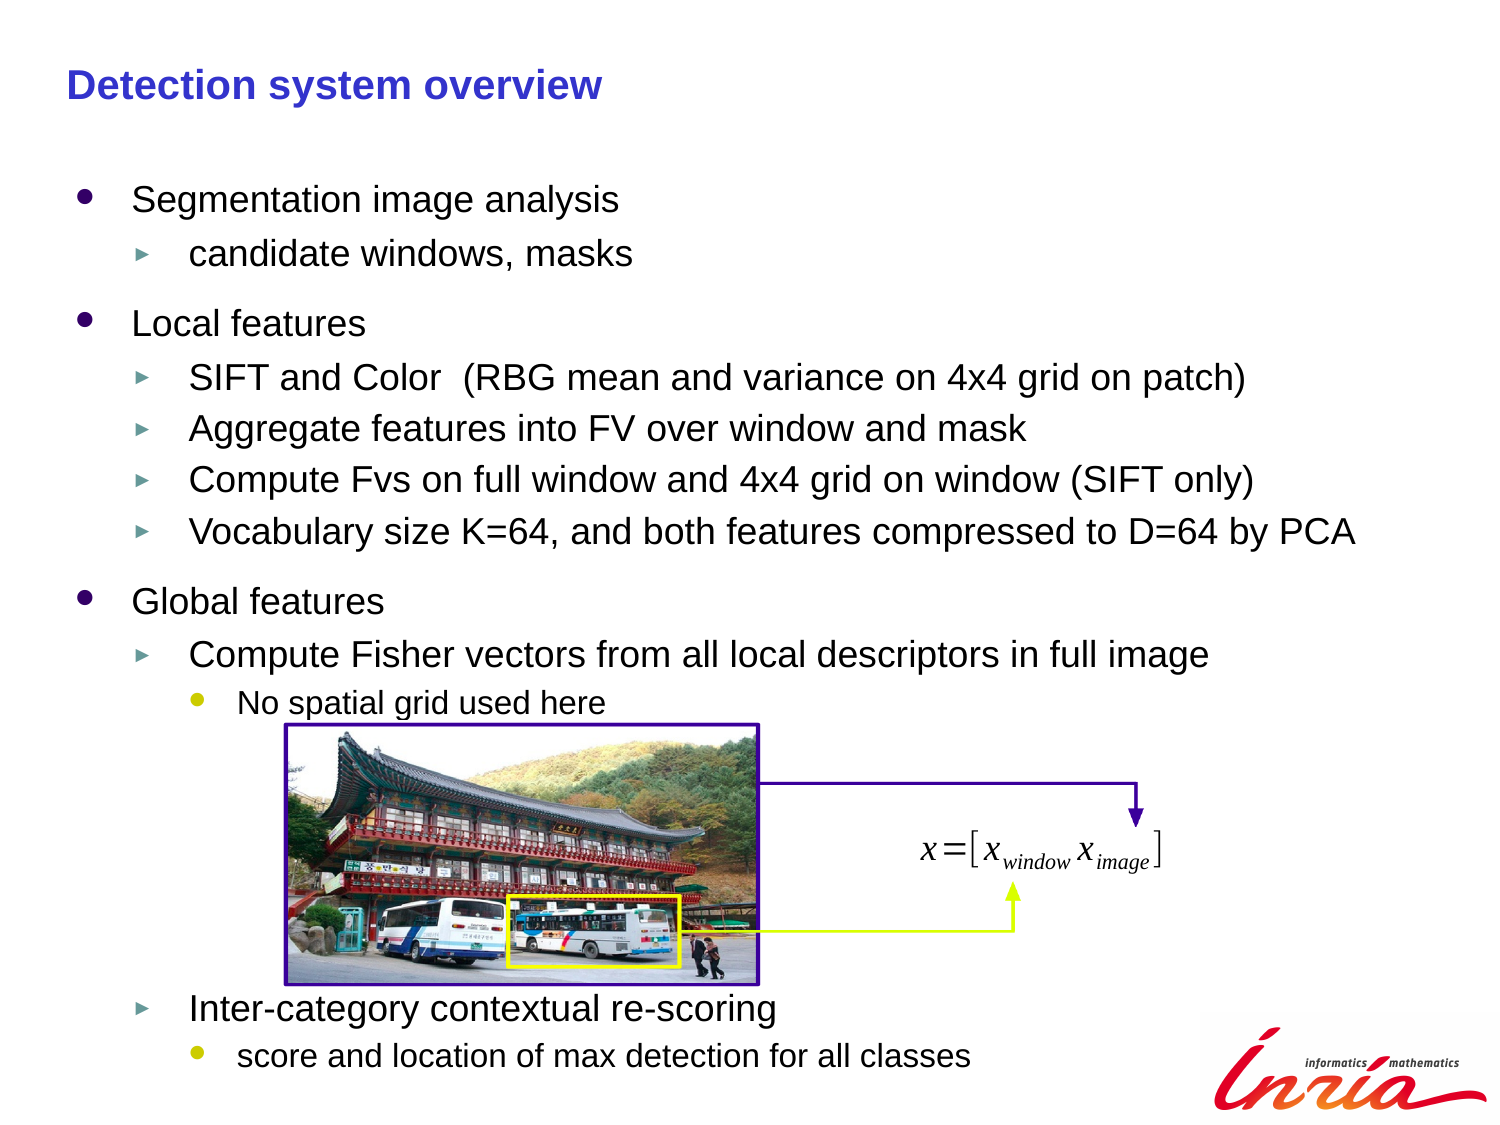

# Detection system overview
Segmentation image analysis
candidate windows, masks
Local features
SIFT and Color (RBG mean and variance on 4x4 grid on patch)
Aggregate features into FV over window and mask
Compute Fvs on full window and 4x4 grid on window (SIFT only)
Vocabulary size K=64, and both features compressed to D=64 by PCA
Global features
Compute Fisher vectors from all local descriptors in full image
No spatial grid used here
Inter-category contextual re-scoring
score and location of max detection for all classes